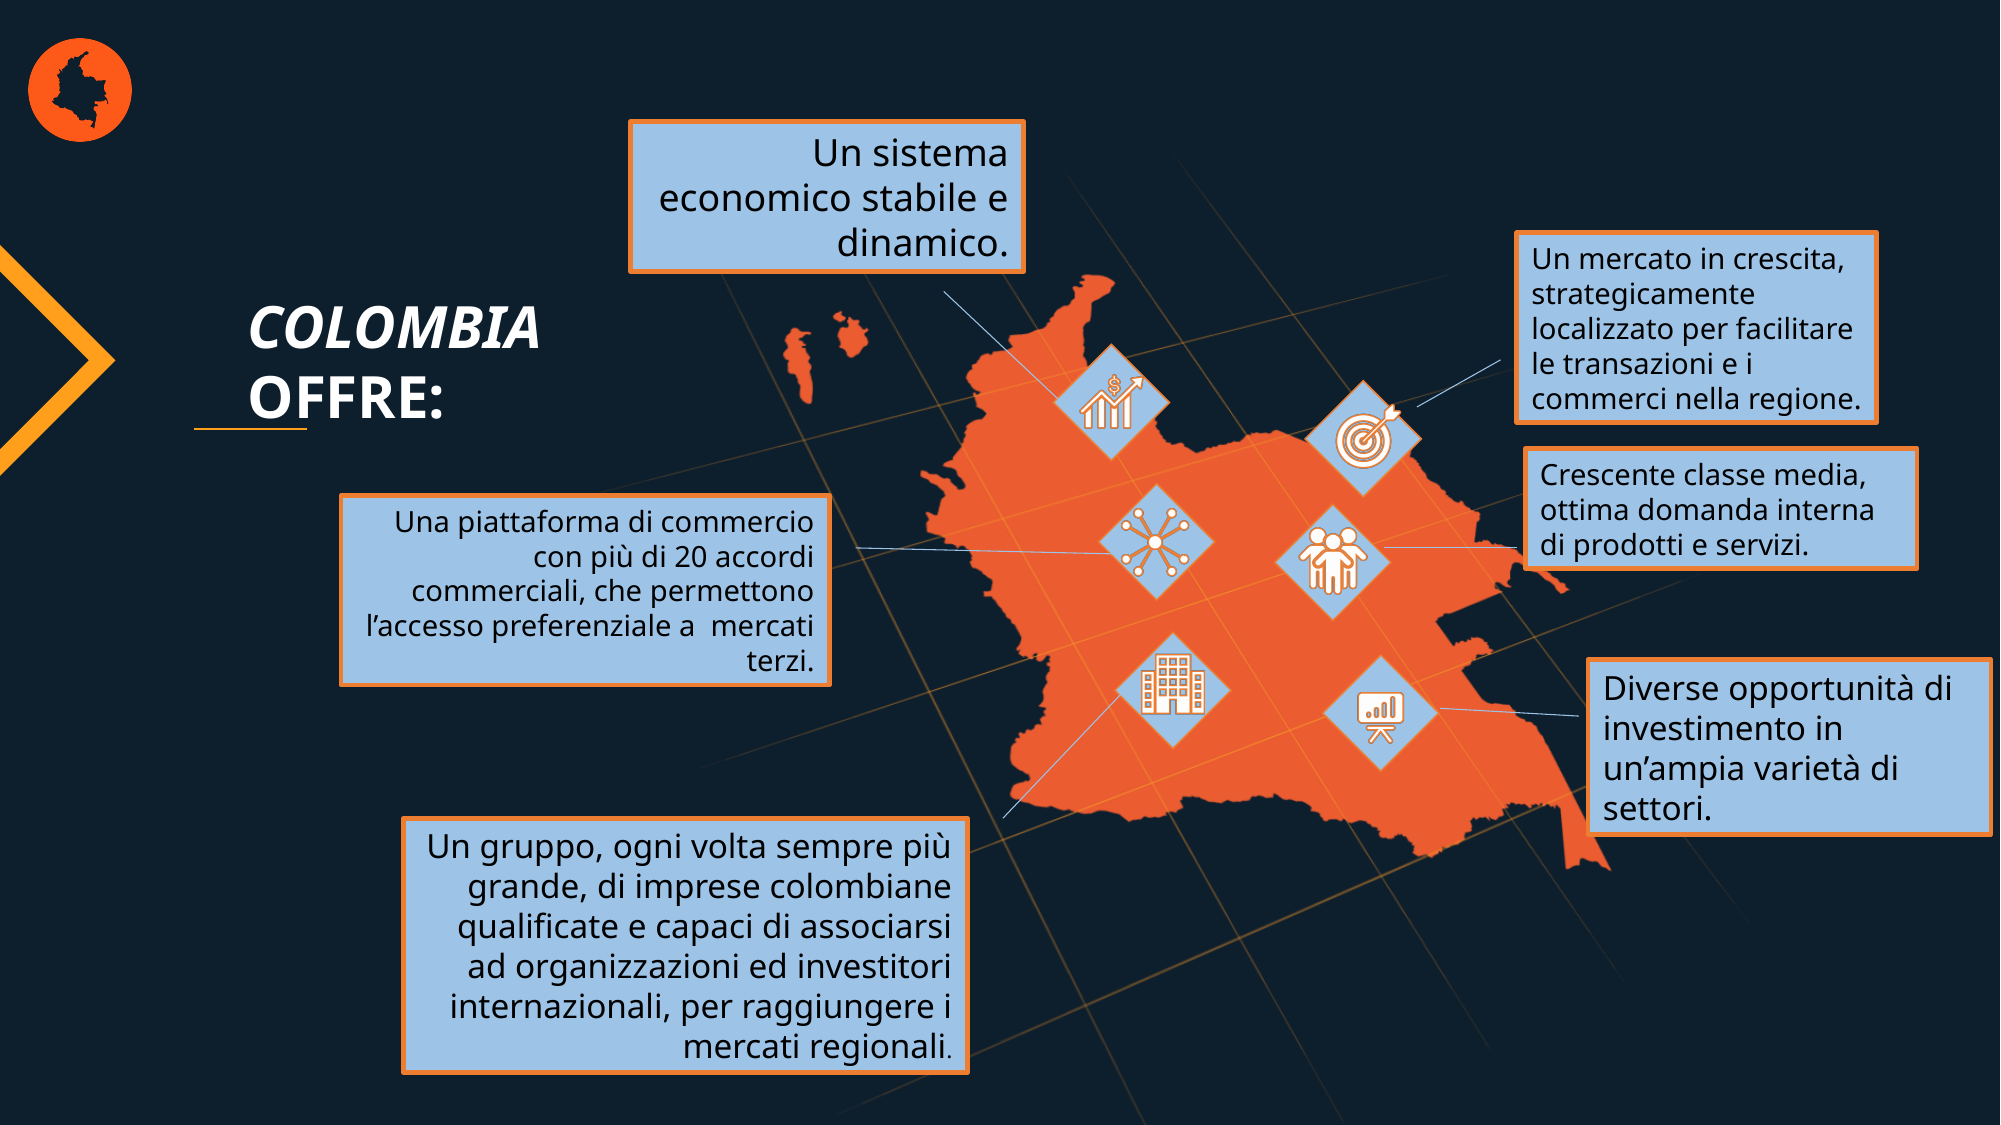

Un sistema economico stabile e dinamico.
Un mercato in crescita, strategicamente localizzato per facilitare le transazioni e i commerci nella regione.
COLOMBIA
OFFRE:
Crescente classe media, ottima domanda interna di prodotti e servizi.
Una piattaforma di commercio con più di 20 accordi commerciali, che permettono l’accesso preferenziale a mercati terzi.
Diverse opportunità di investimento in un’ampia varietà di settori.
Un gruppo, ogni volta sempre più grande, di imprese colombiane qualificate e capaci di associarsi ad organizzazioni ed investitori internazionali, per raggiungere i mercati regionali.